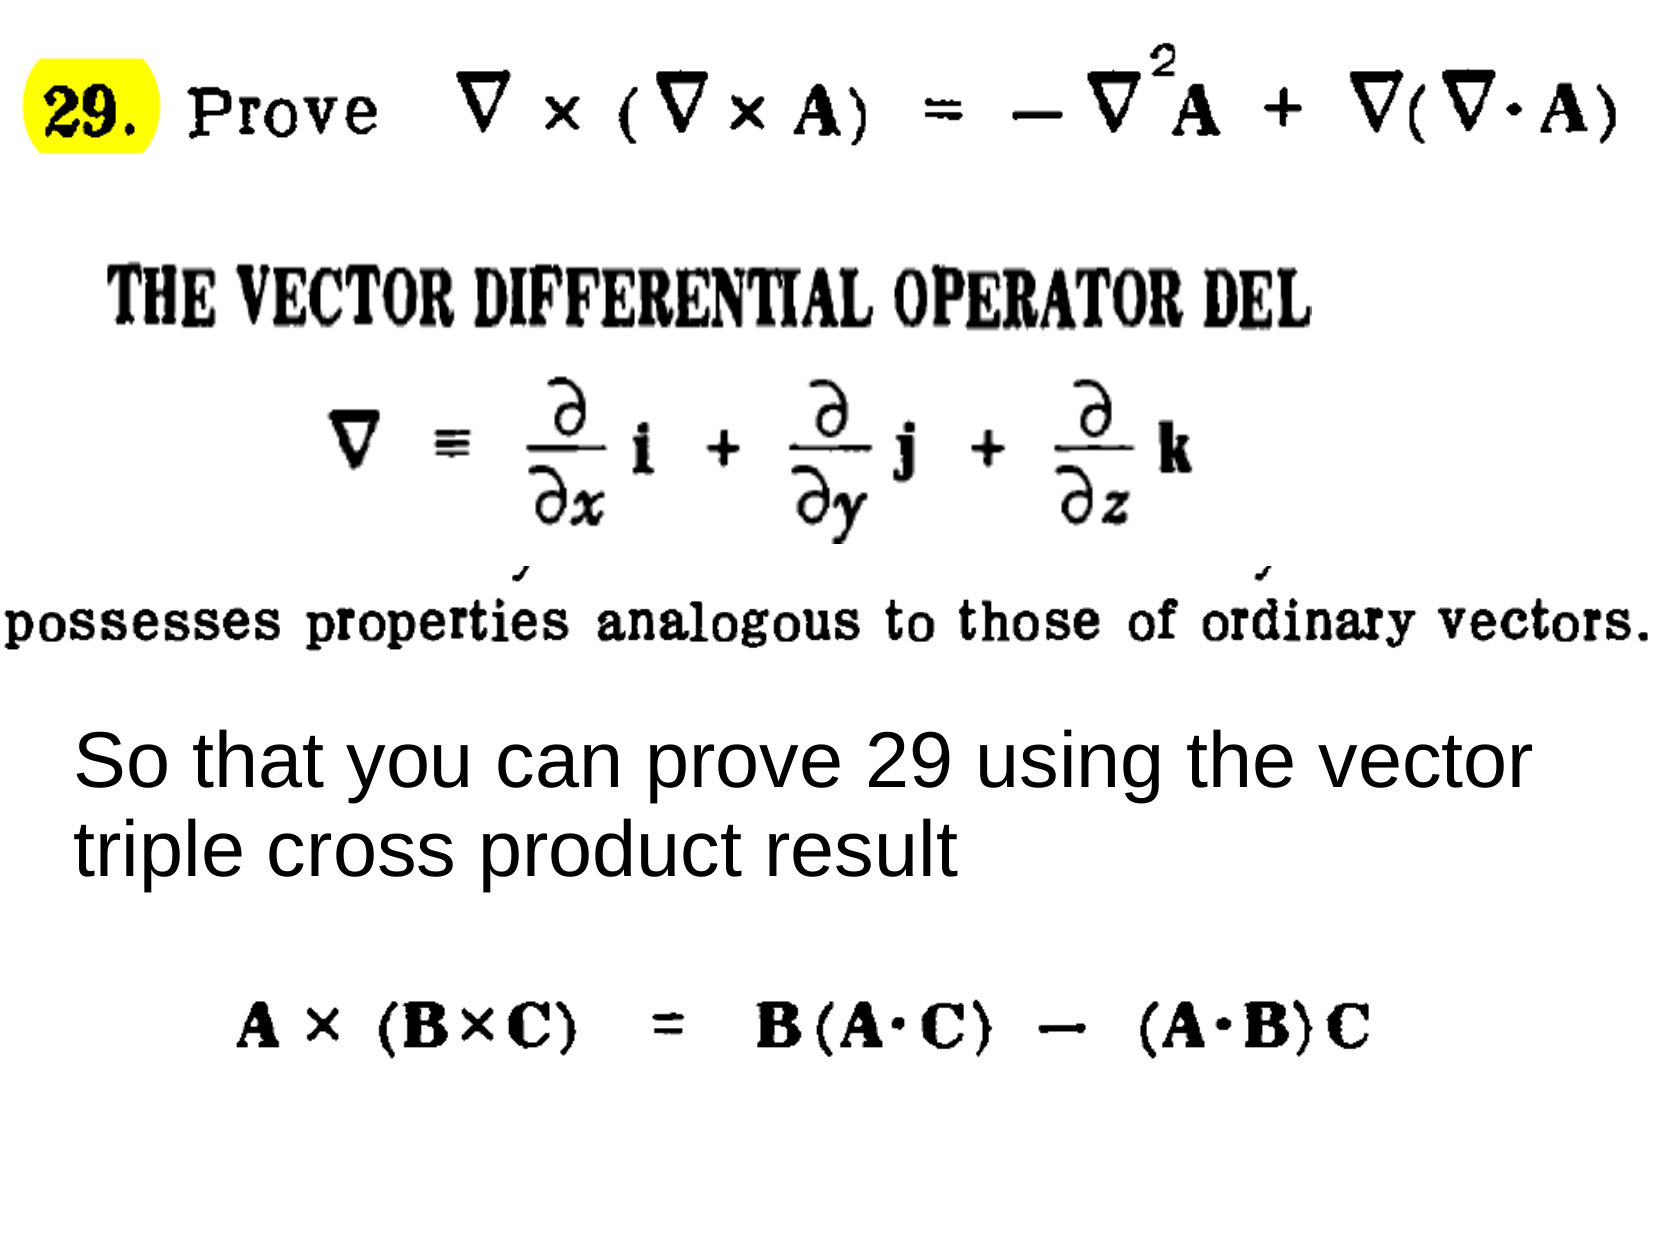

So that you can prove 29 using the vector triple cross product result